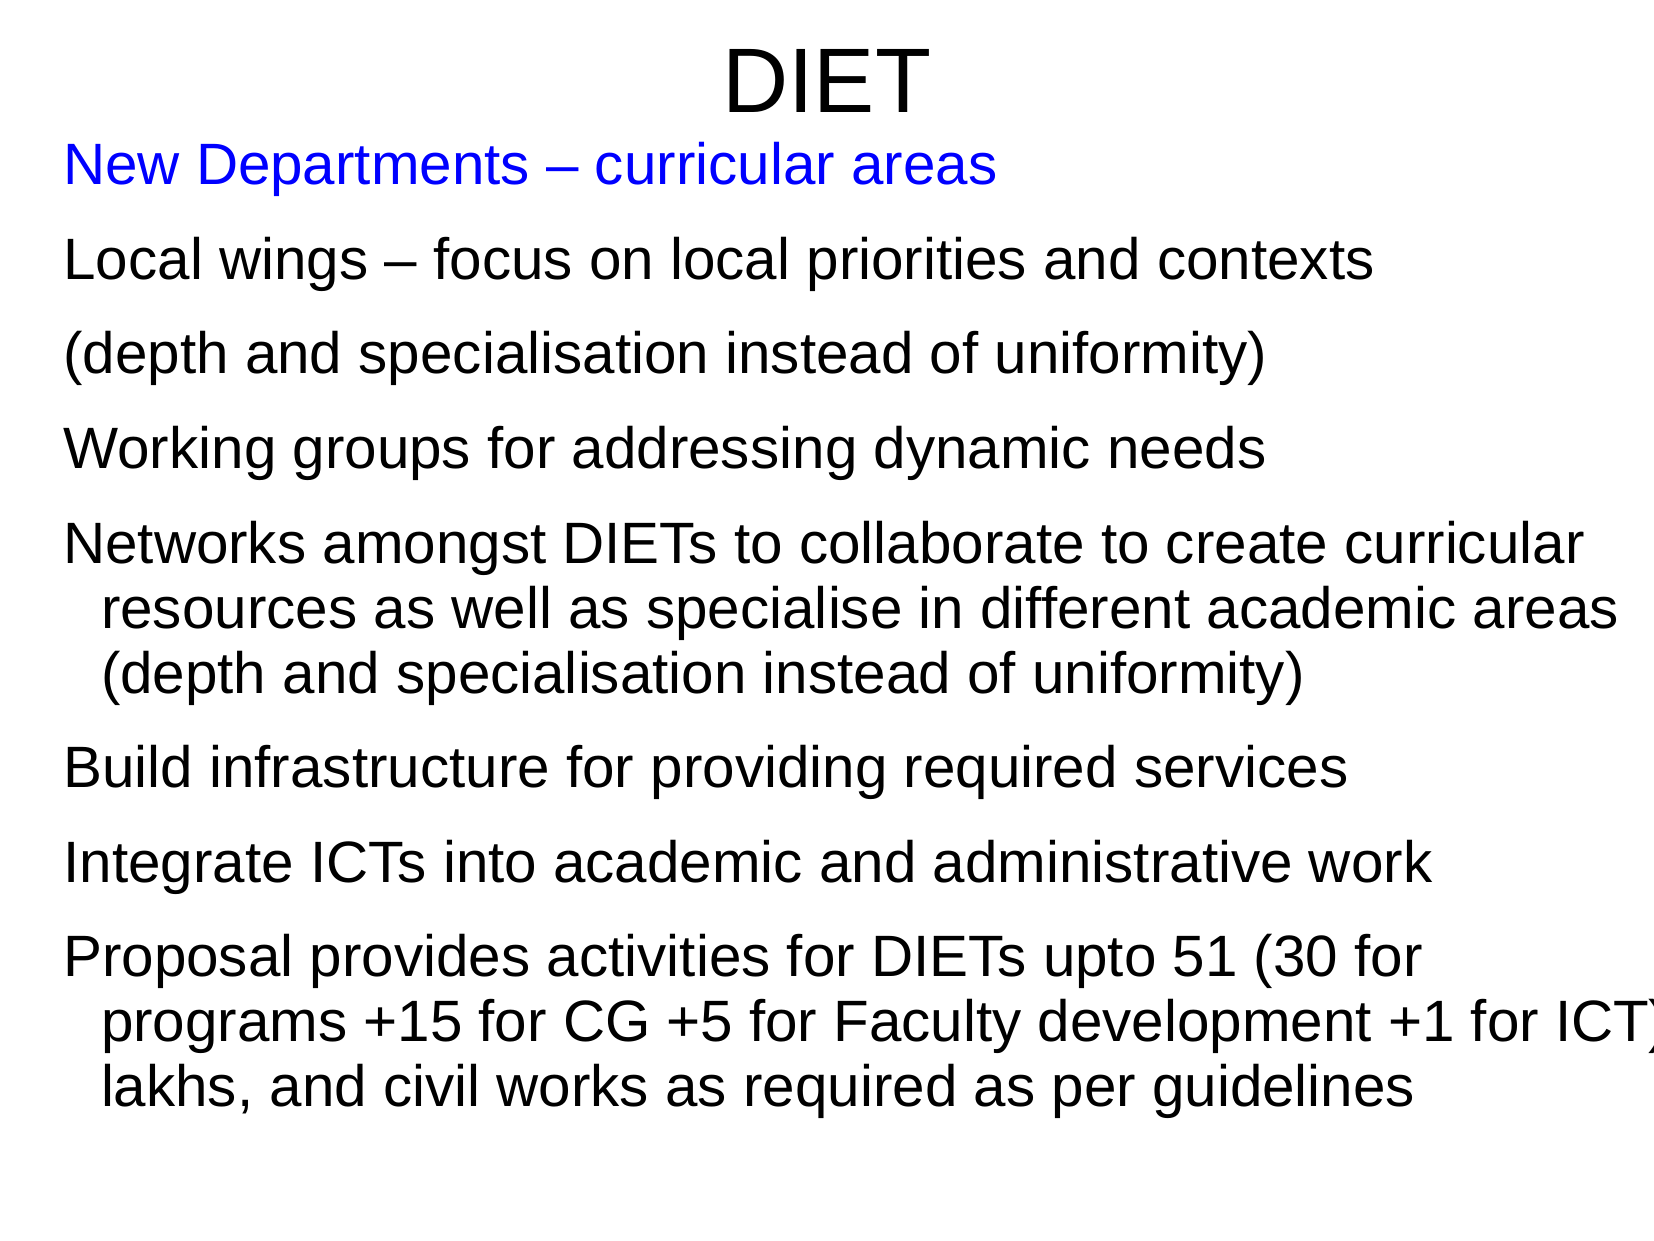

# DIET
New Departments – curricular areas
Local wings – focus on local priorities and contexts
(depth and specialisation instead of uniformity)
Working groups for addressing dynamic needs
Networks amongst DIETs to collaborate to create curricular resources as well as specialise in different academic areas (depth and specialisation instead of uniformity)
Build infrastructure for providing required services
Integrate ICTs into academic and administrative work
Proposal provides activities for DIETs upto 51 (30 for programs +15 for CG +5 for Faculty development +1 for ICT) lakhs, and civil works as required as per guidelines